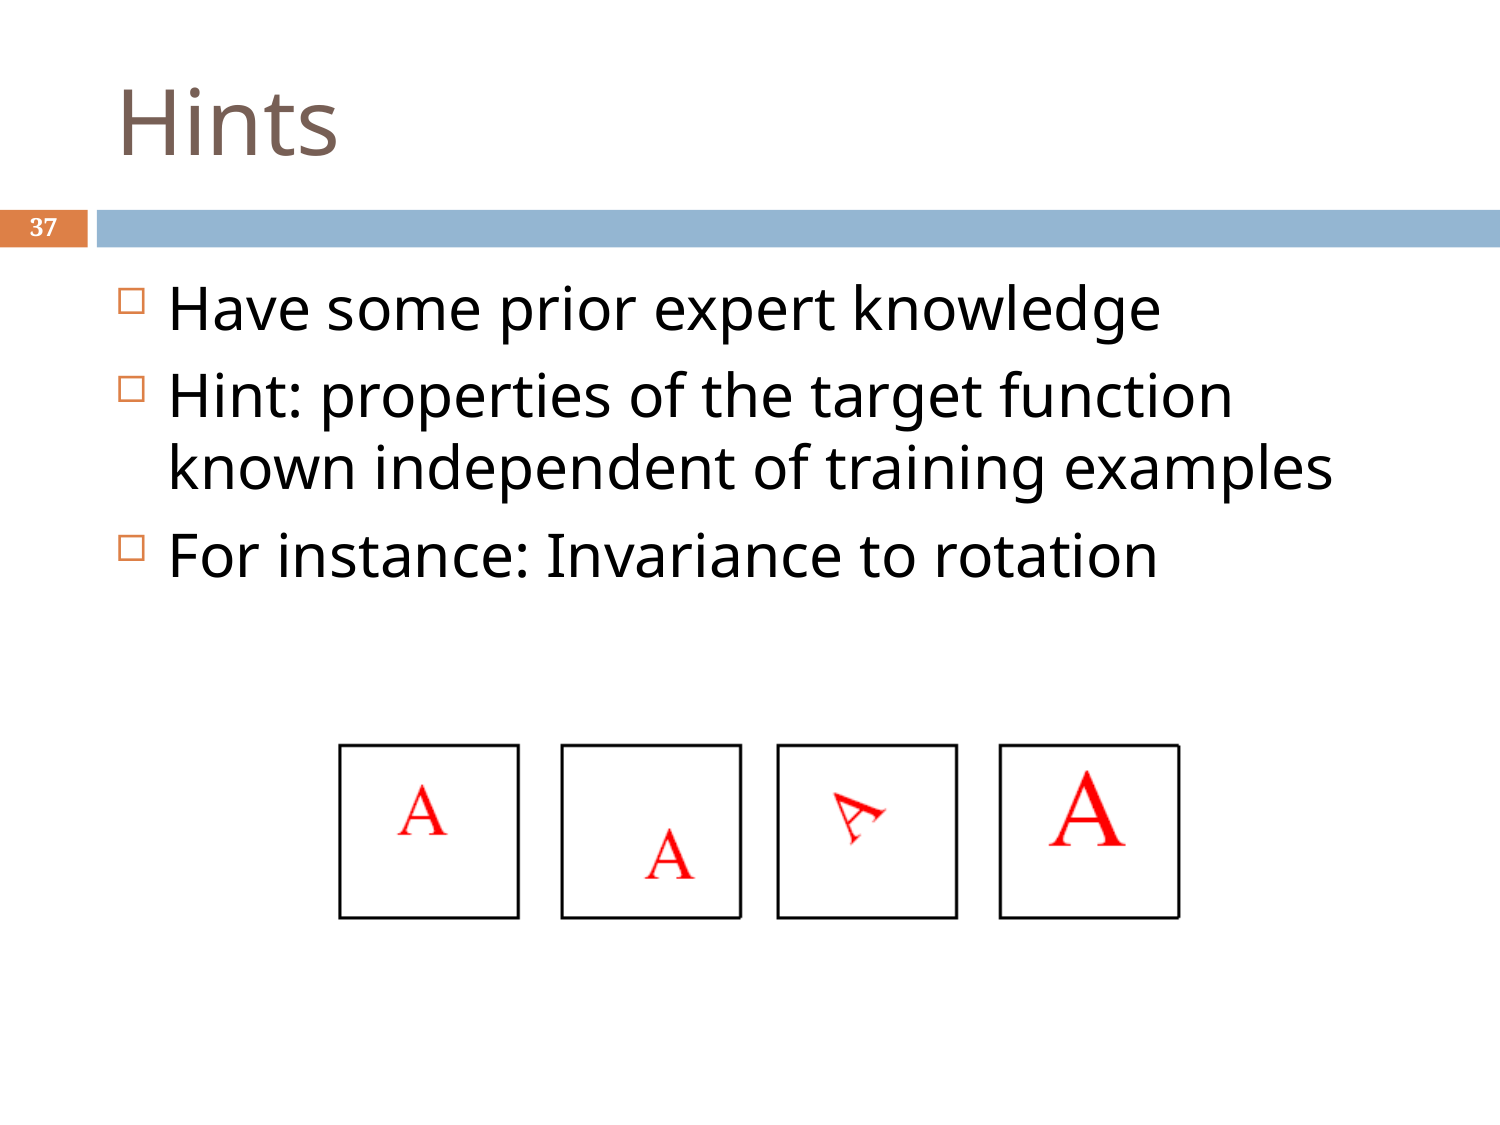

# Hints
Have some prior expert knowledge
Hint: properties of the target function known independent of training examples
For instance: Invariance to rotation